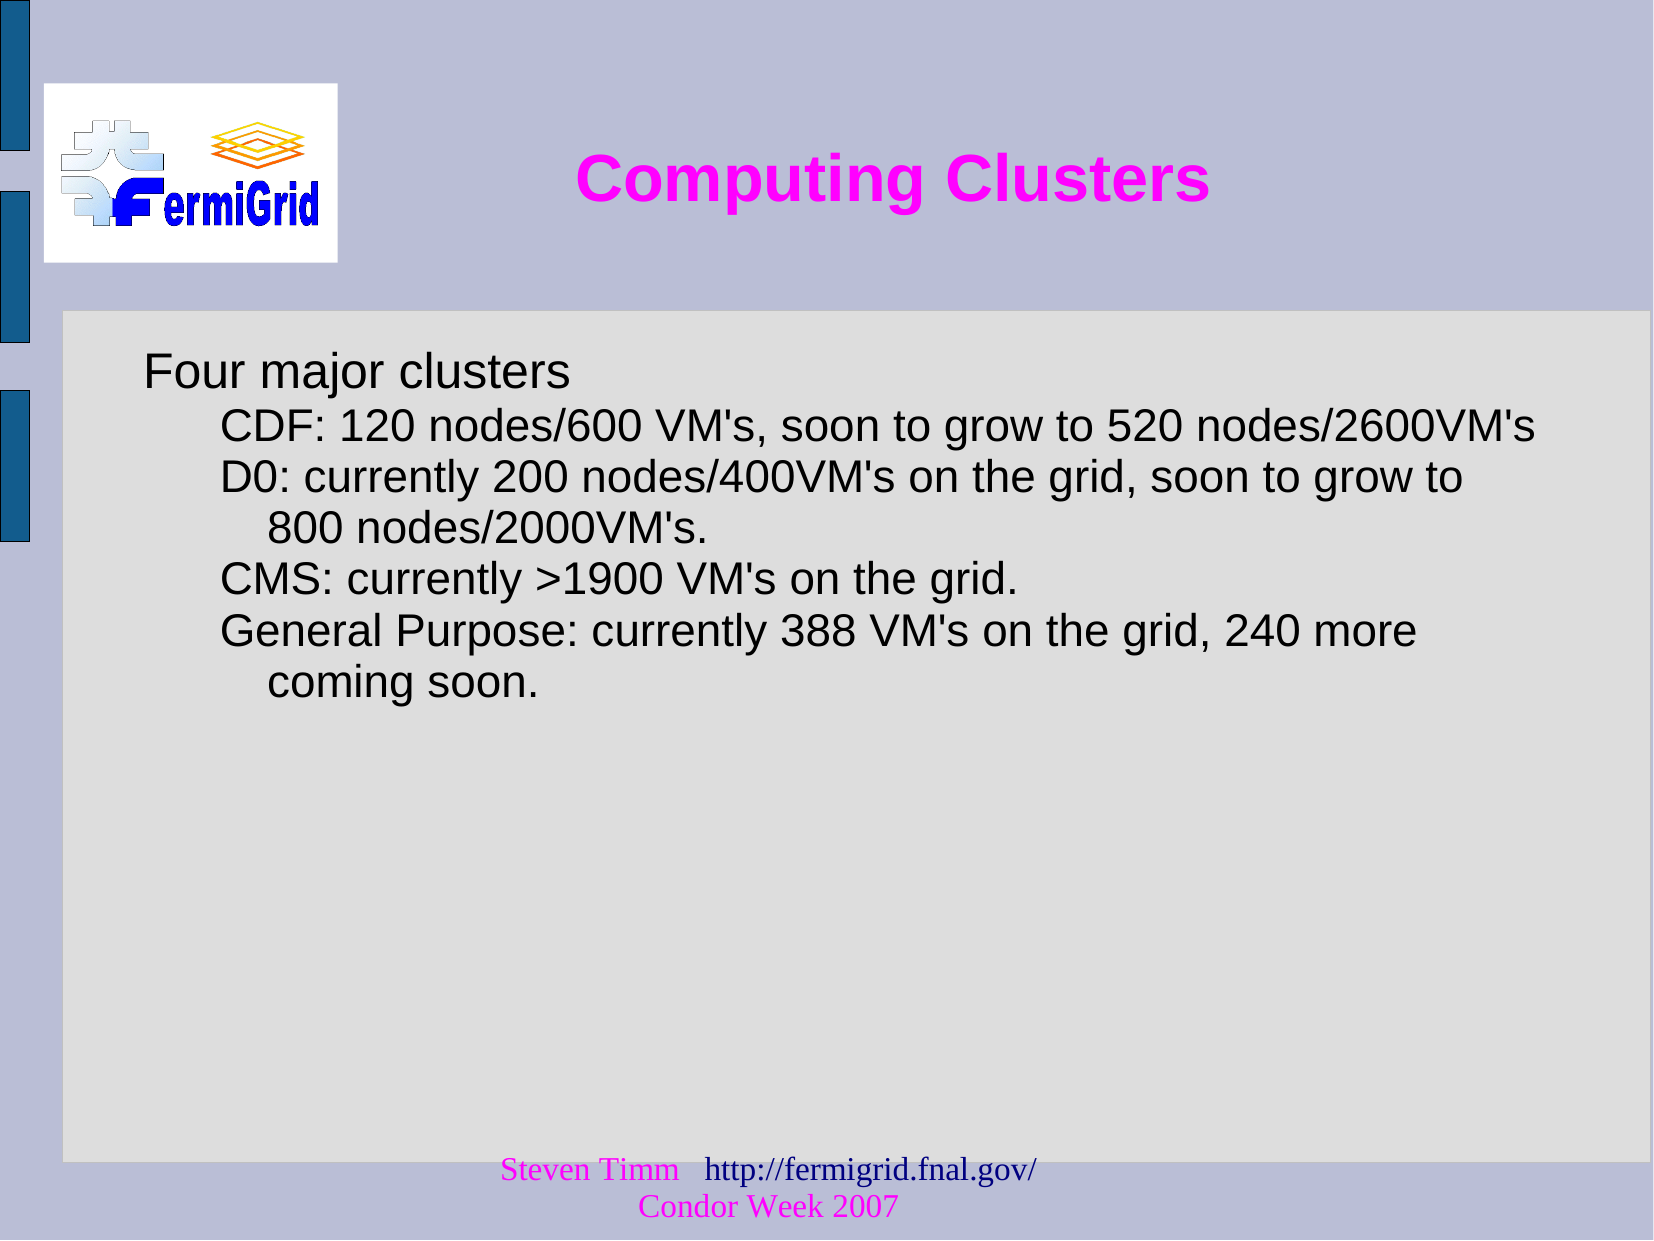

# Computing Clusters
Four major clusters
CDF: 120 nodes/600 VM's, soon to grow to 520 nodes/2600VM's
D0: currently 200 nodes/400VM's on the grid, soon to grow to 800 nodes/2000VM's.
CMS: currently >1900 VM's on the grid.
General Purpose: currently 388 VM's on the grid, 240 more coming soon.